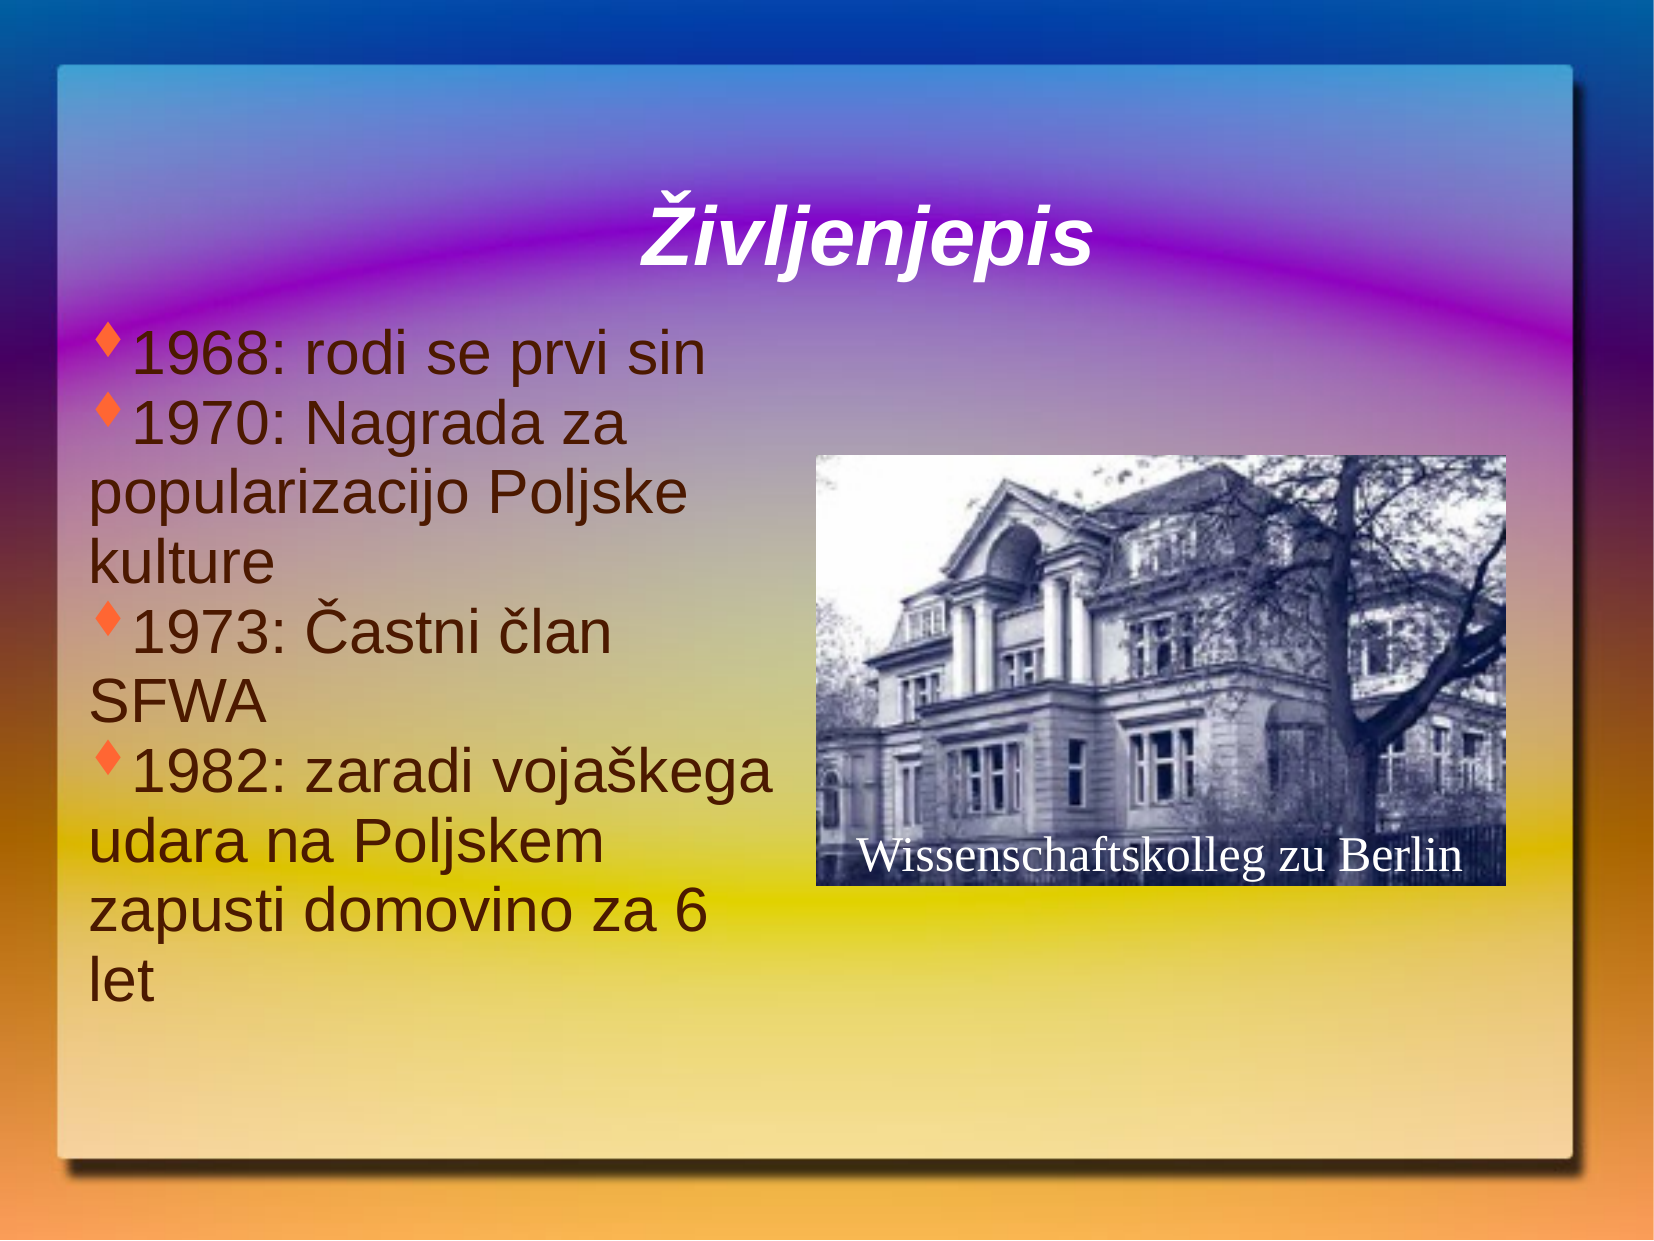

# Življenjepis
1968: rodi se prvi sin
1970: Nagrada za popularizacijo Poljske kulture
1973: Častni član SFWA
1982: zaradi vojaškega udara na Poljskem zapusti domovino za 6 let
Wissenschaftskolleg zu Berlin